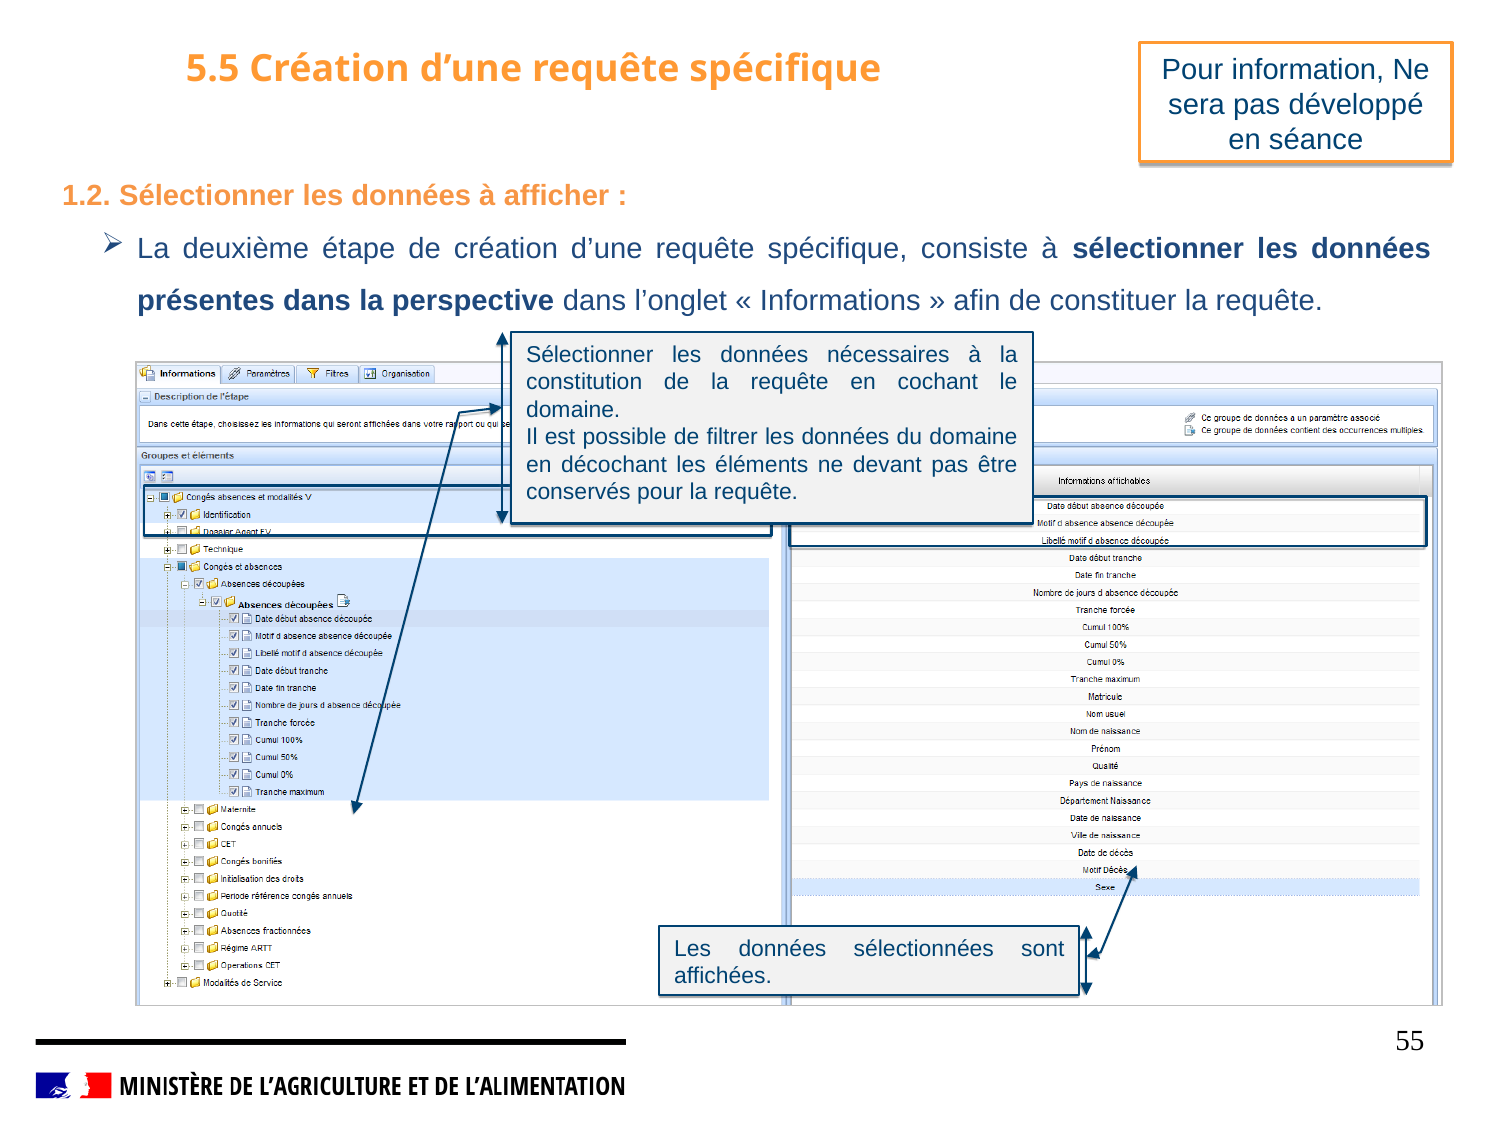

5.5 Création d’une requête spécifique
Pour information, Ne sera pas développé en séance
2. Sélectionner les données à afficher :
La deuxième étape de création d’une requête spécifique, consiste à sélectionner les données présentes dans la perspective dans l’onglet « Informations » afin de constituer la requête.
Sélectionner les données nécessaires à la constitution de la requête en cochant le domaine.
Il est possible de filtrer les données du domaine en décochant les éléments ne devant pas être conservés pour la requête.
Les données sélectionnées sont affichées.